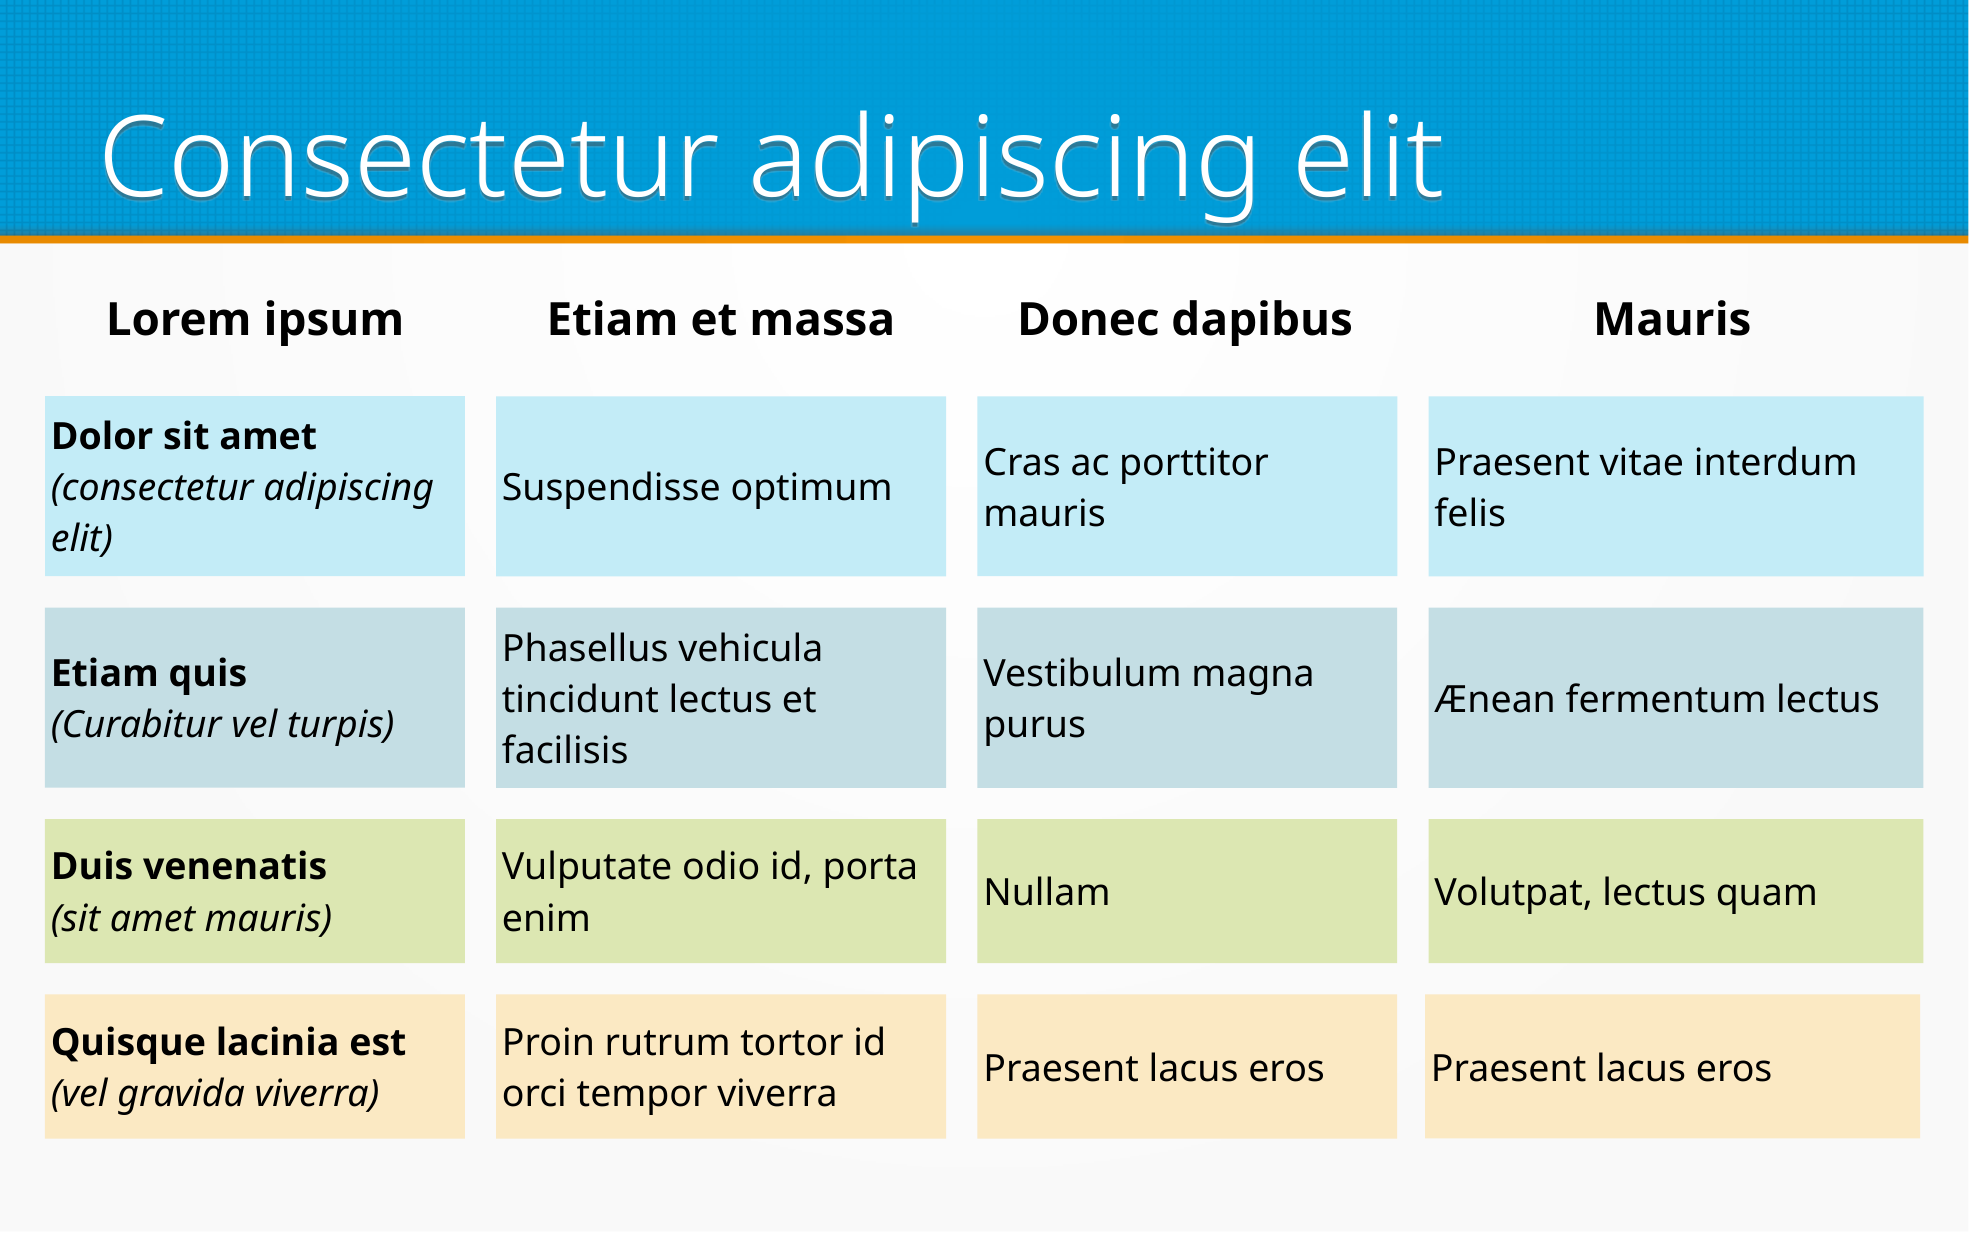

# Consectetur adipiscing elit
Etiam et massa
Mauris
Donec dapibus
Lorem ipsum
Dolor sit amet (consectetur adipiscing elit)
Suspendisse optimum
Cras ac porttitor mauris
Praesent vitae interdum felis
Etiam quis
(Curabitur vel turpis)
Phasellus vehicula tincidunt lectus et facilisis
Vestibulum magna purus
Ænean fermentum lectus
Duis venenatis
(sit amet mauris)
Vulputate odio id, porta enim
Nullam
Volutpat, lectus quam
Quisque lacinia est
(vel gravida viverra)
Proin rutrum tortor id orci tempor viverra
Praesent lacus eros
Praesent lacus eros